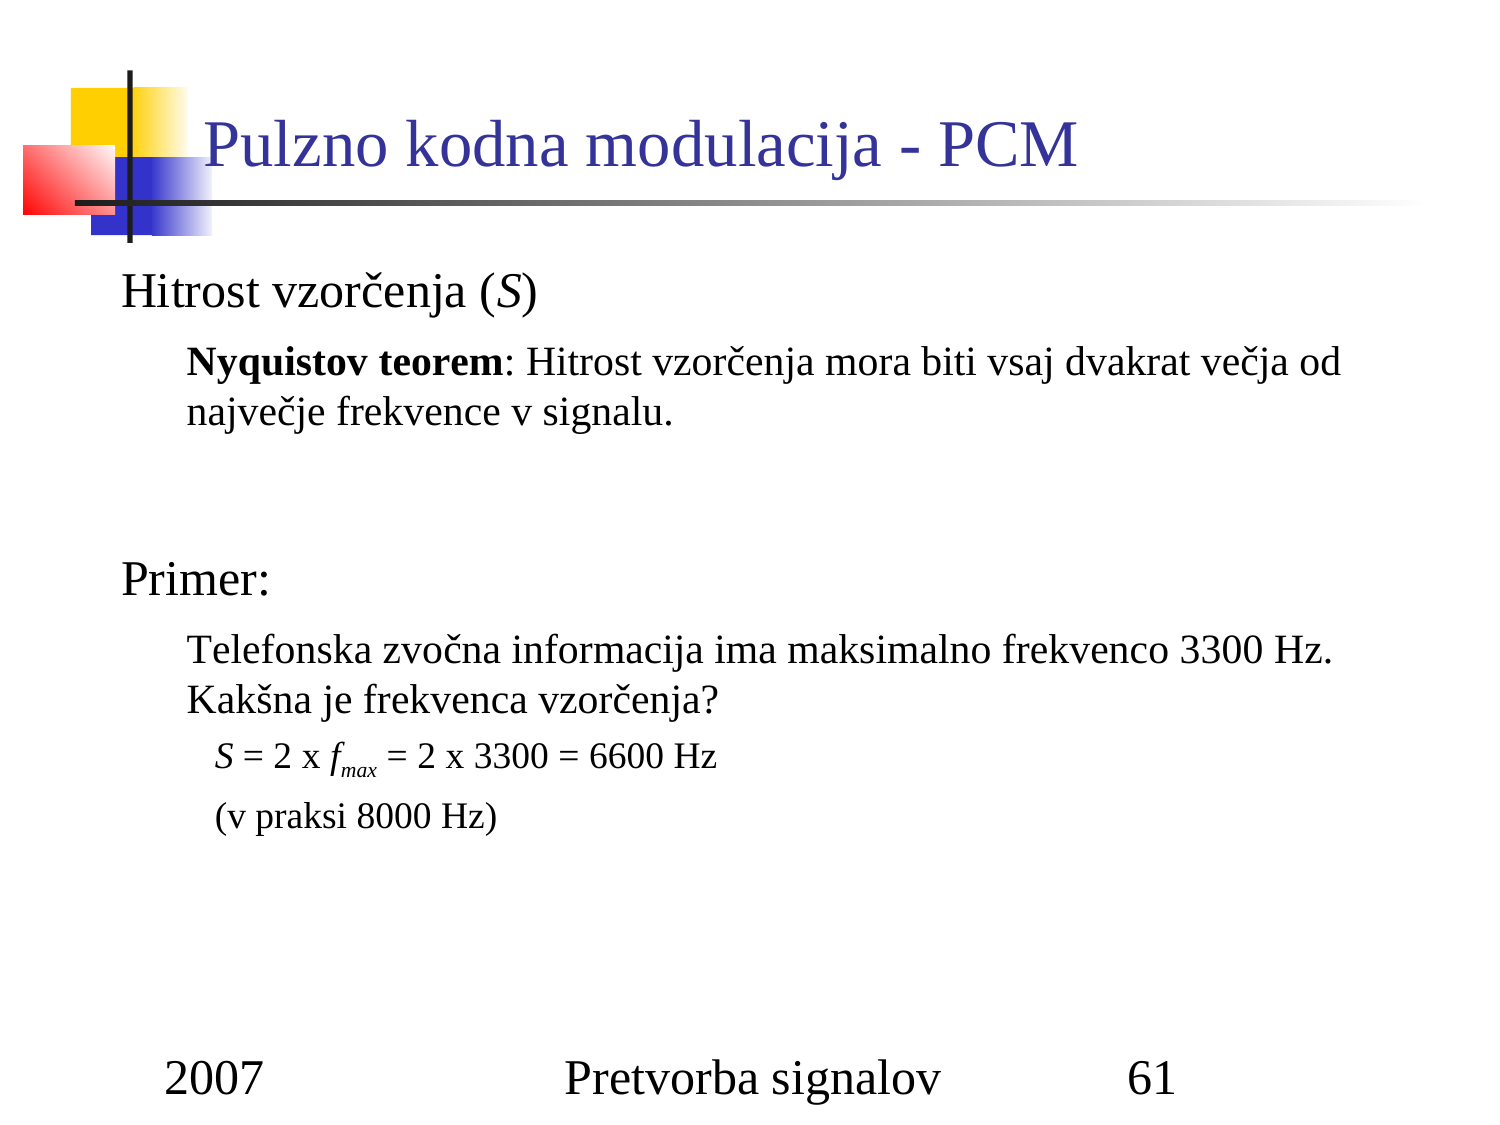

# Pulzno kodna modulacija - PCM
	Hitrost vzorčenja (S)
	Nyquistov teorem: Hitrost vzorčenja mora biti vsaj dvakrat večja od največje frekvence v signalu.
	Primer:
	Telefonska zvočna informacija ima maksimalno frekvenco 3300 Hz. Kakšna je frekvenca vzorčenja?
S = 2 x fmax = 2 x 3300 = 6600 Hz
(v praksi 8000 Hz)
2007
Pretvorba signalov
61